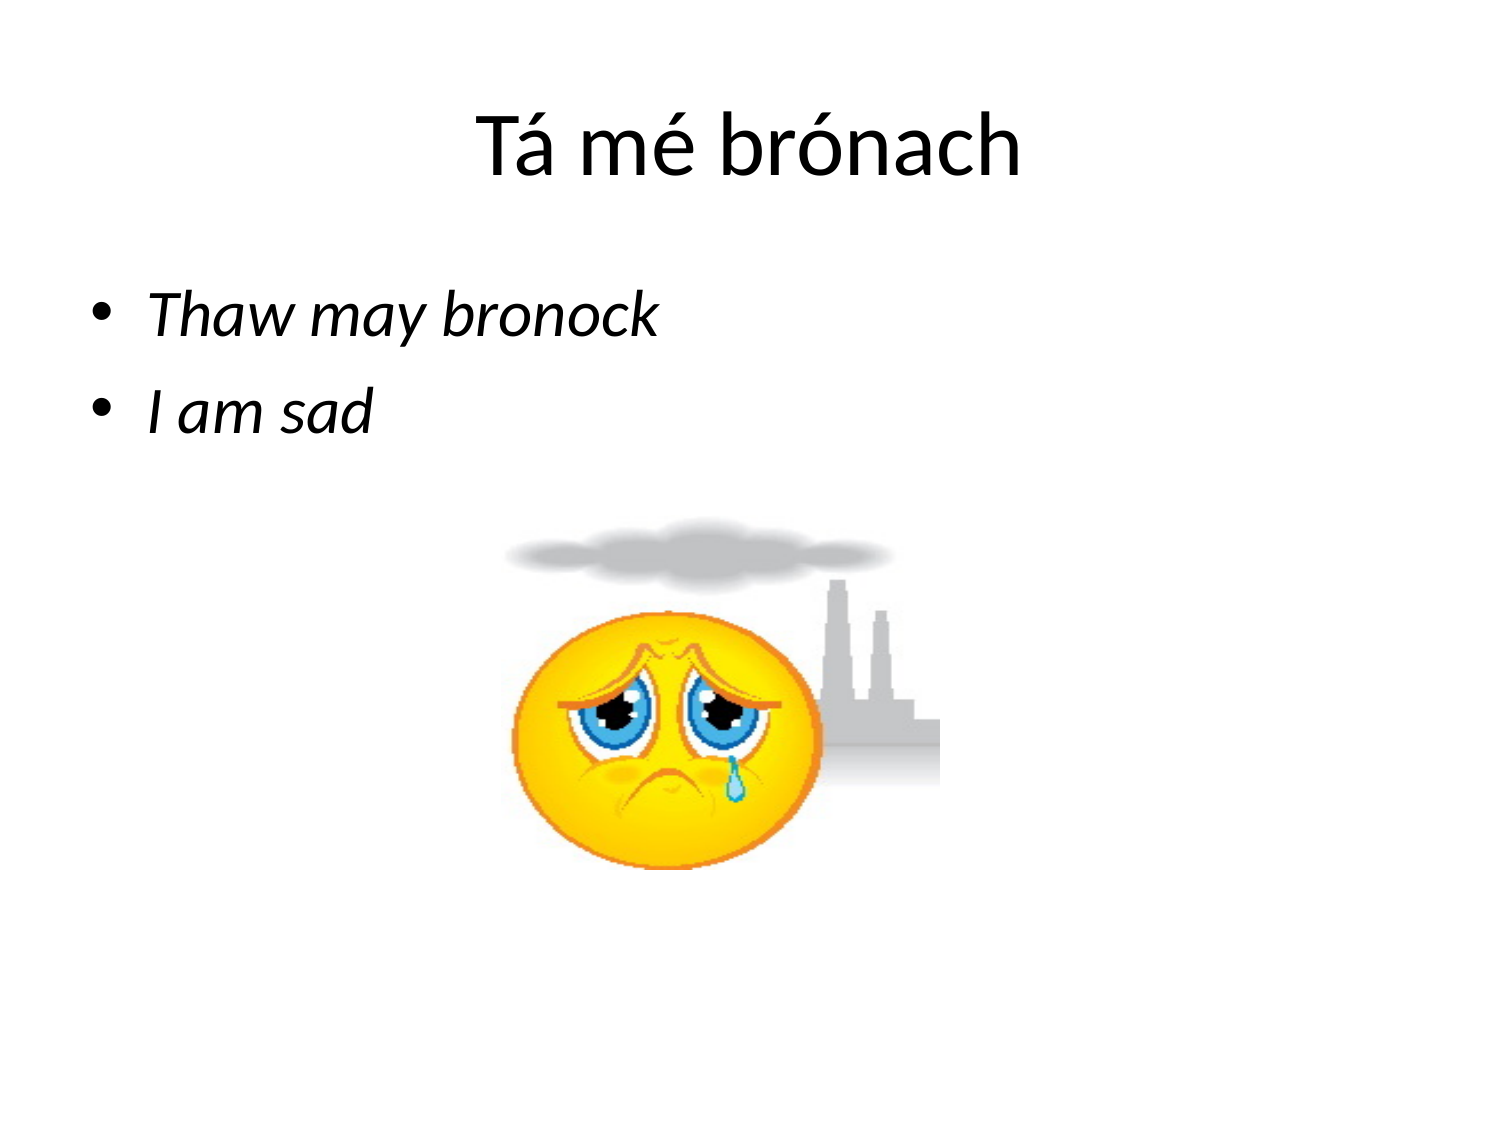

# Tá mé brónach
Thaw may bronock
I am sad